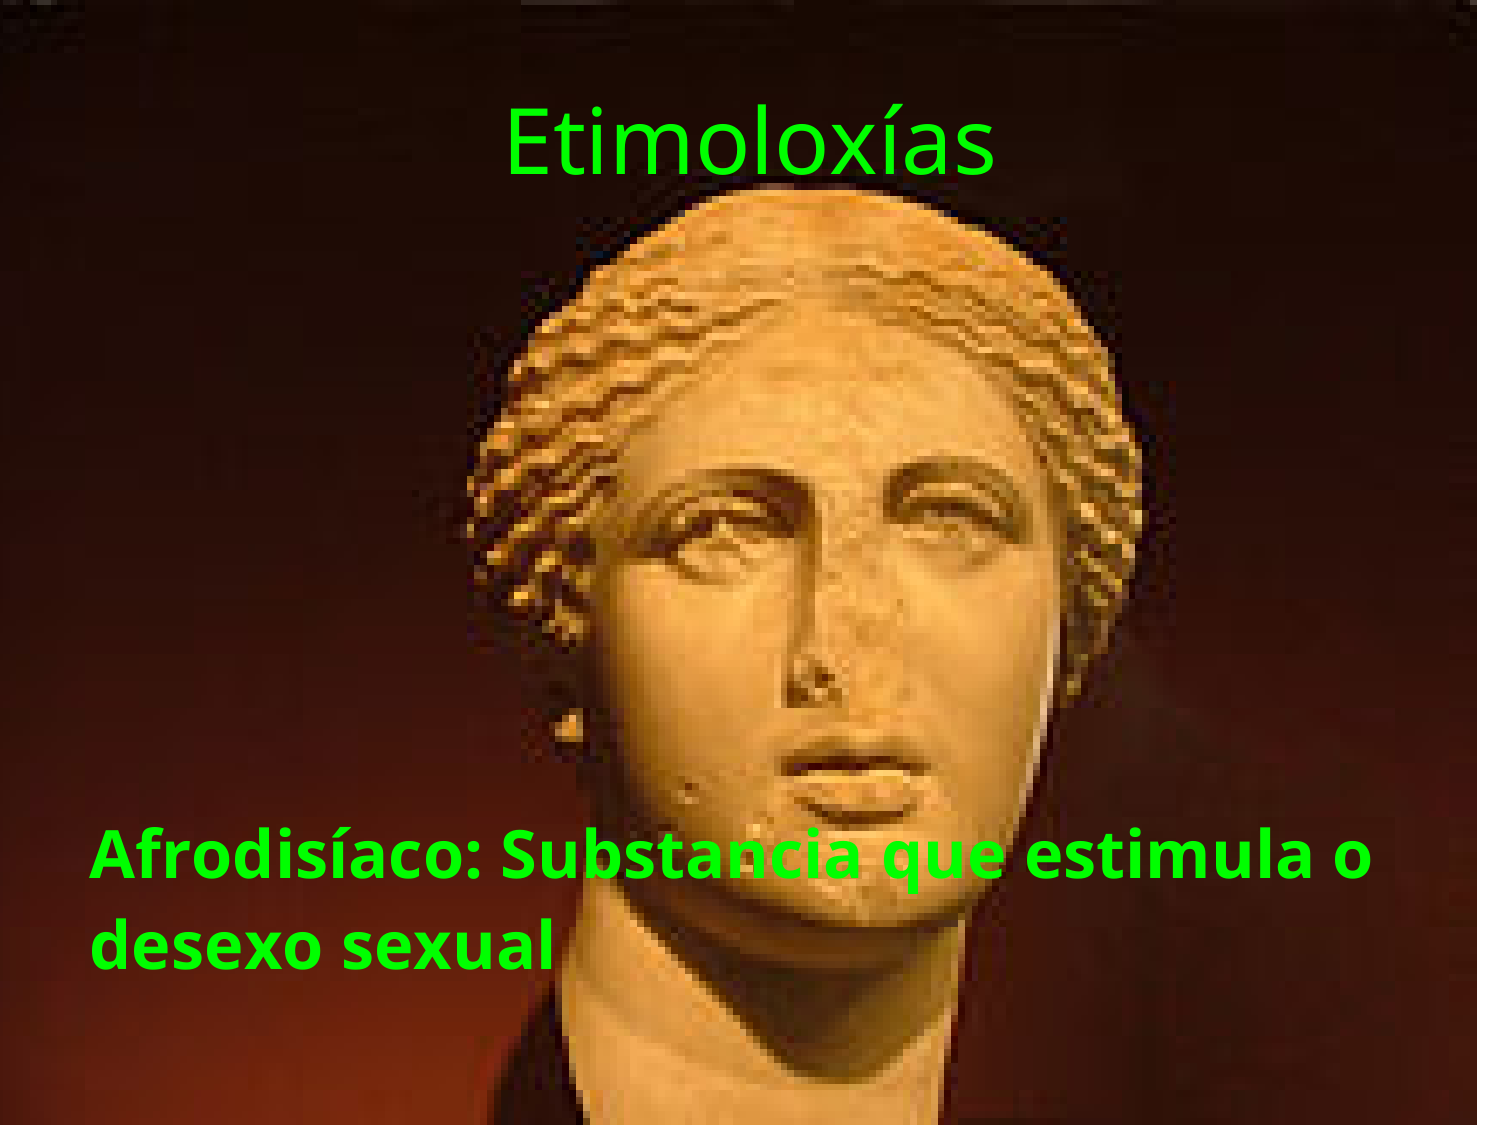

# Etimoloxías
Afrodisíaco: Substancia que estimula o desexo sexual